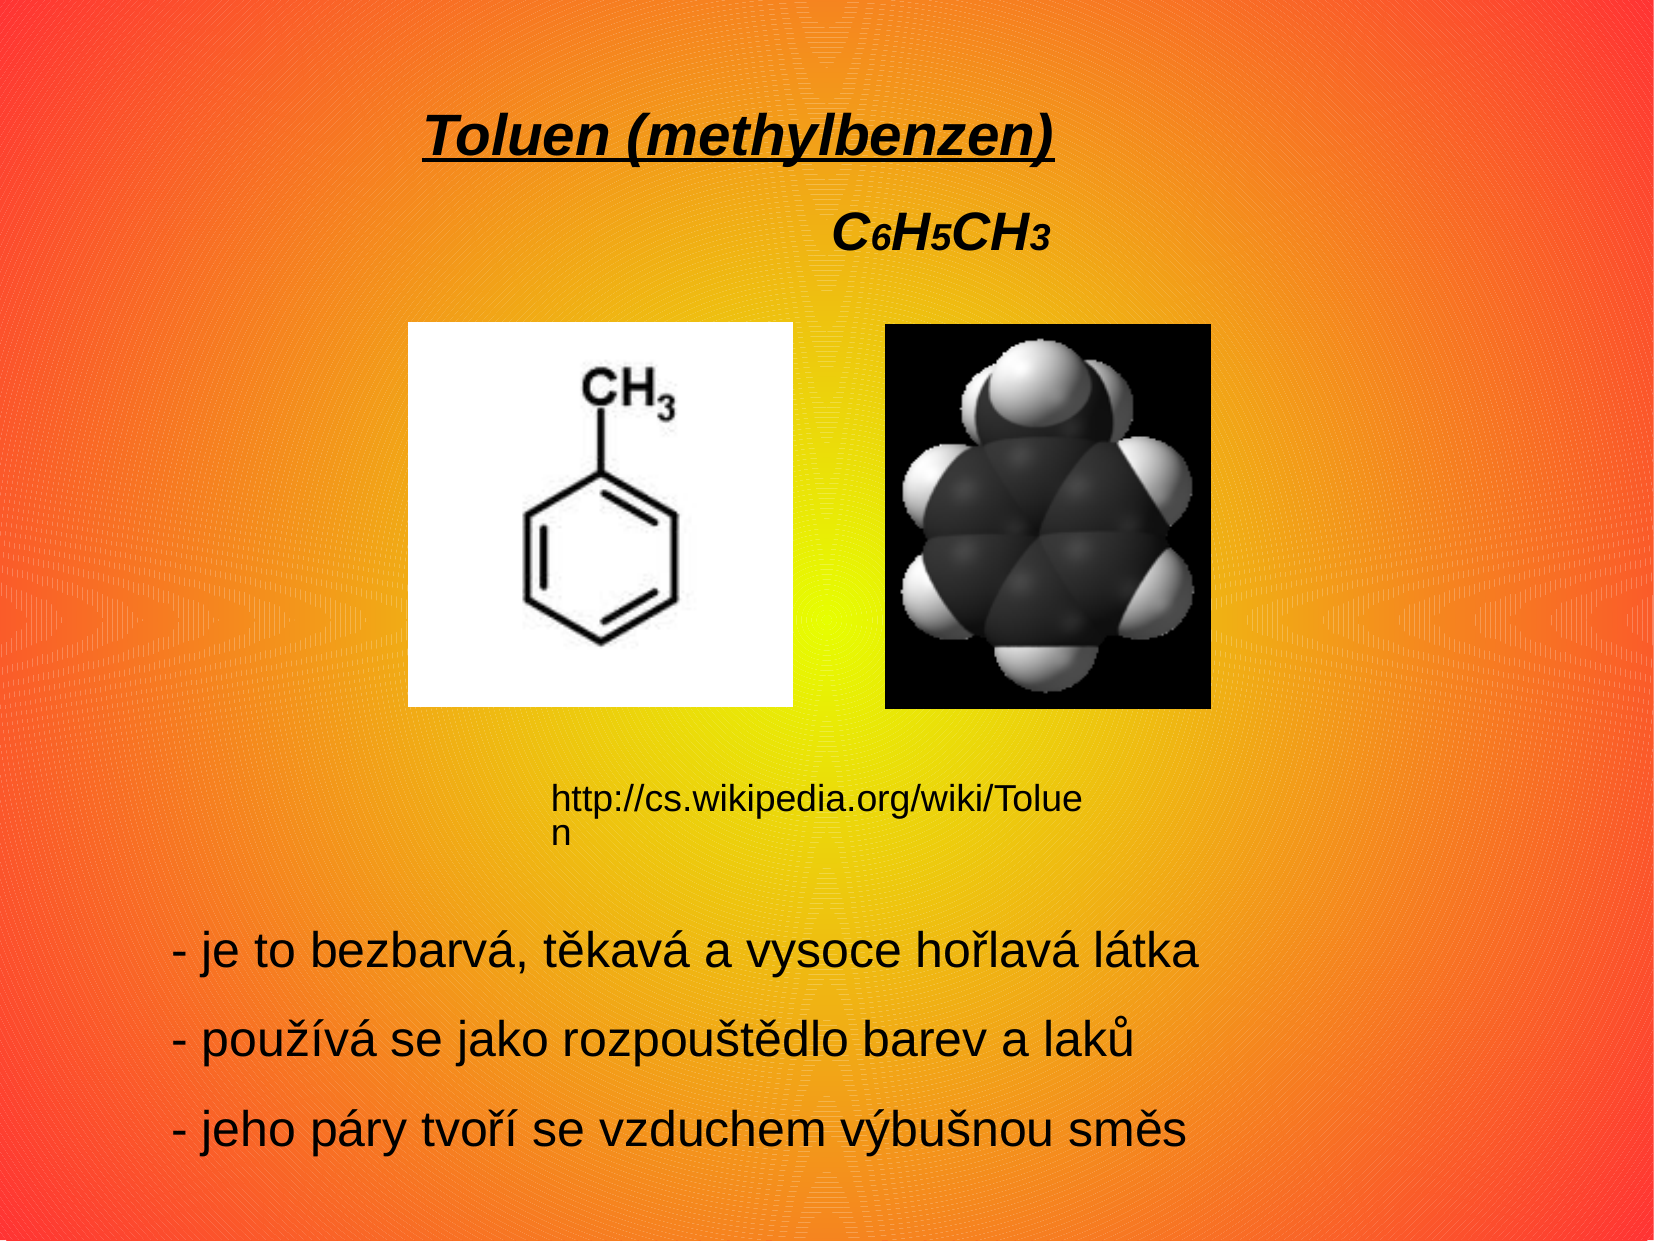

# Toluen (methylbenzen)
 C6H5CH3
- je to bezbarvá, těkavá a vysoce hořlavá látka
- používá se jako rozpouštědlo barev a laků
- jeho páry tvoří se vzduchem výbušnou směs
http://cs.wikipedia.org/wiki/Toluen